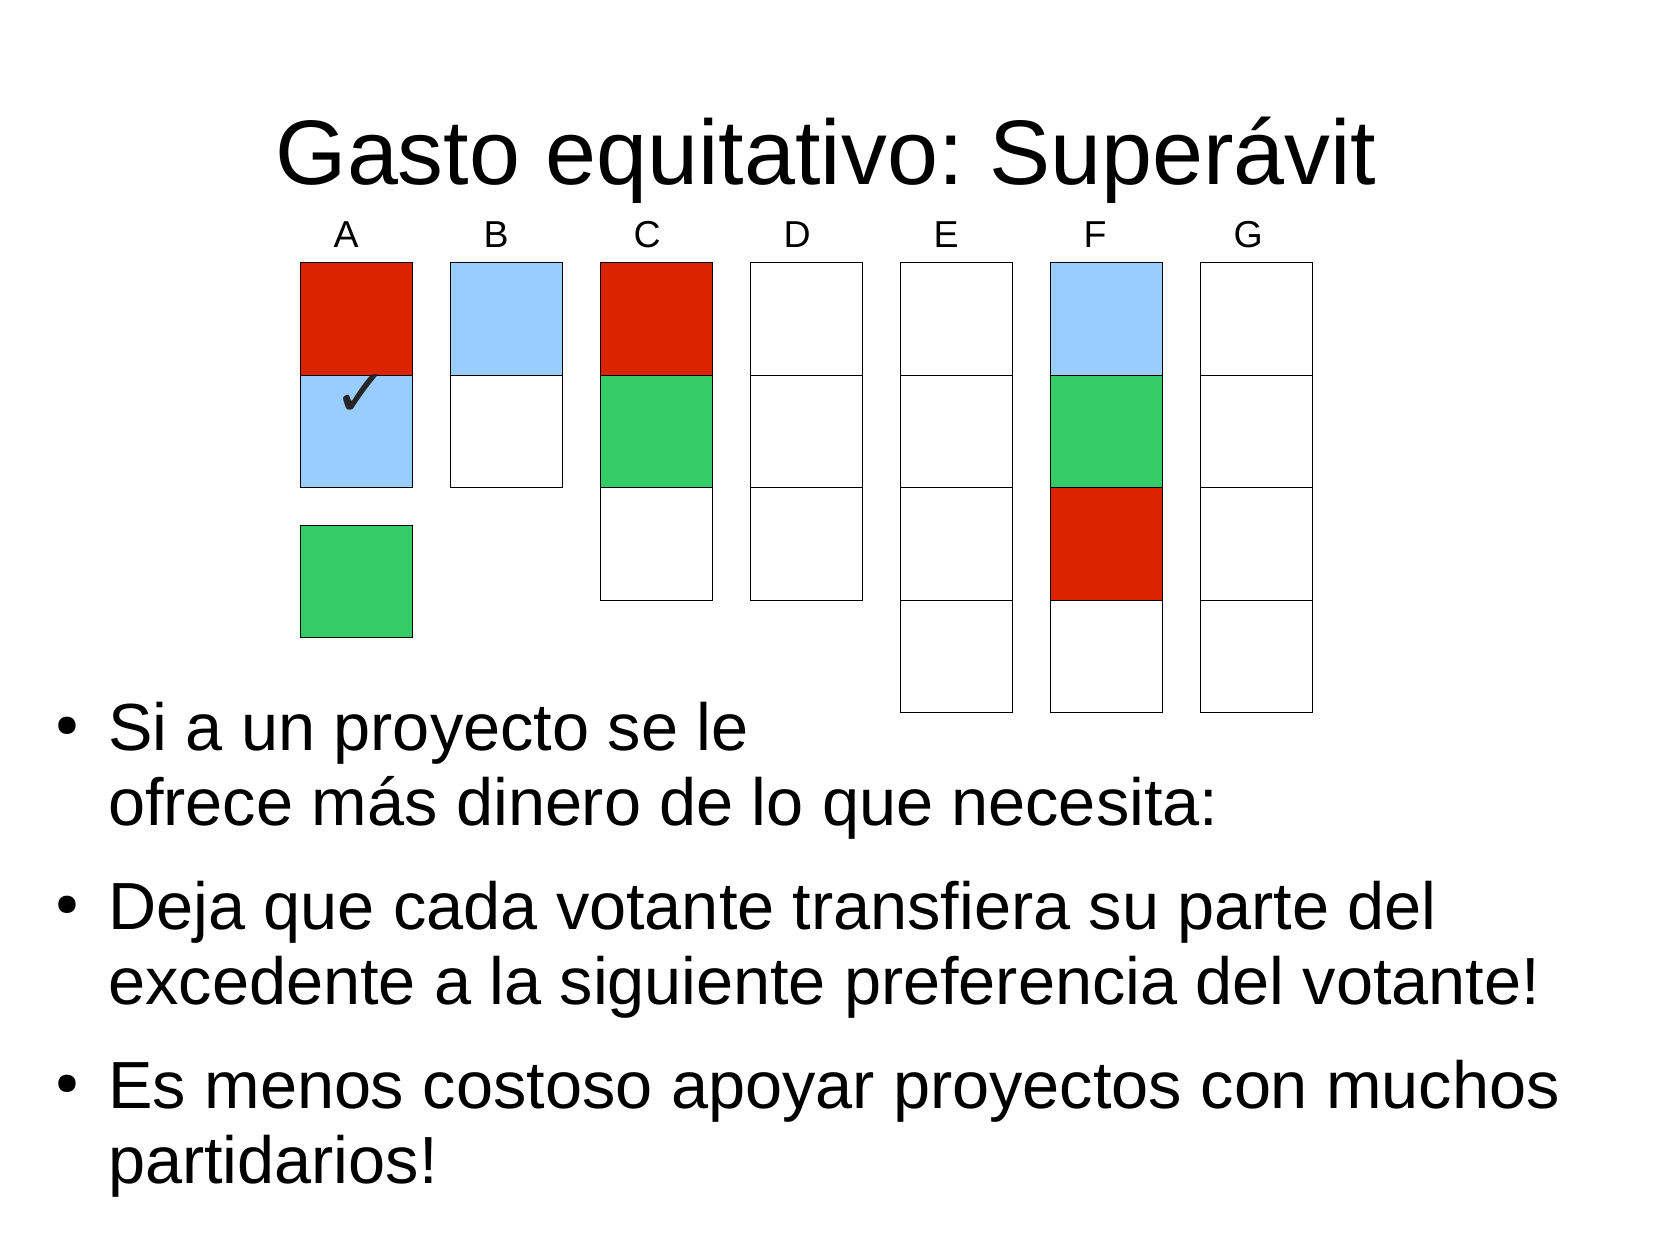

# Gasto equitativo: Superávit
C
D
G
A
B
E
F
✓
Si a un proyecto se le
ofrece más dinero de lo que necesita:
Deja que cada votante transfiera su parte del excedente a la siguiente preferencia del votante!
Es menos costoso apoyar proyectos con muchos partidarios!